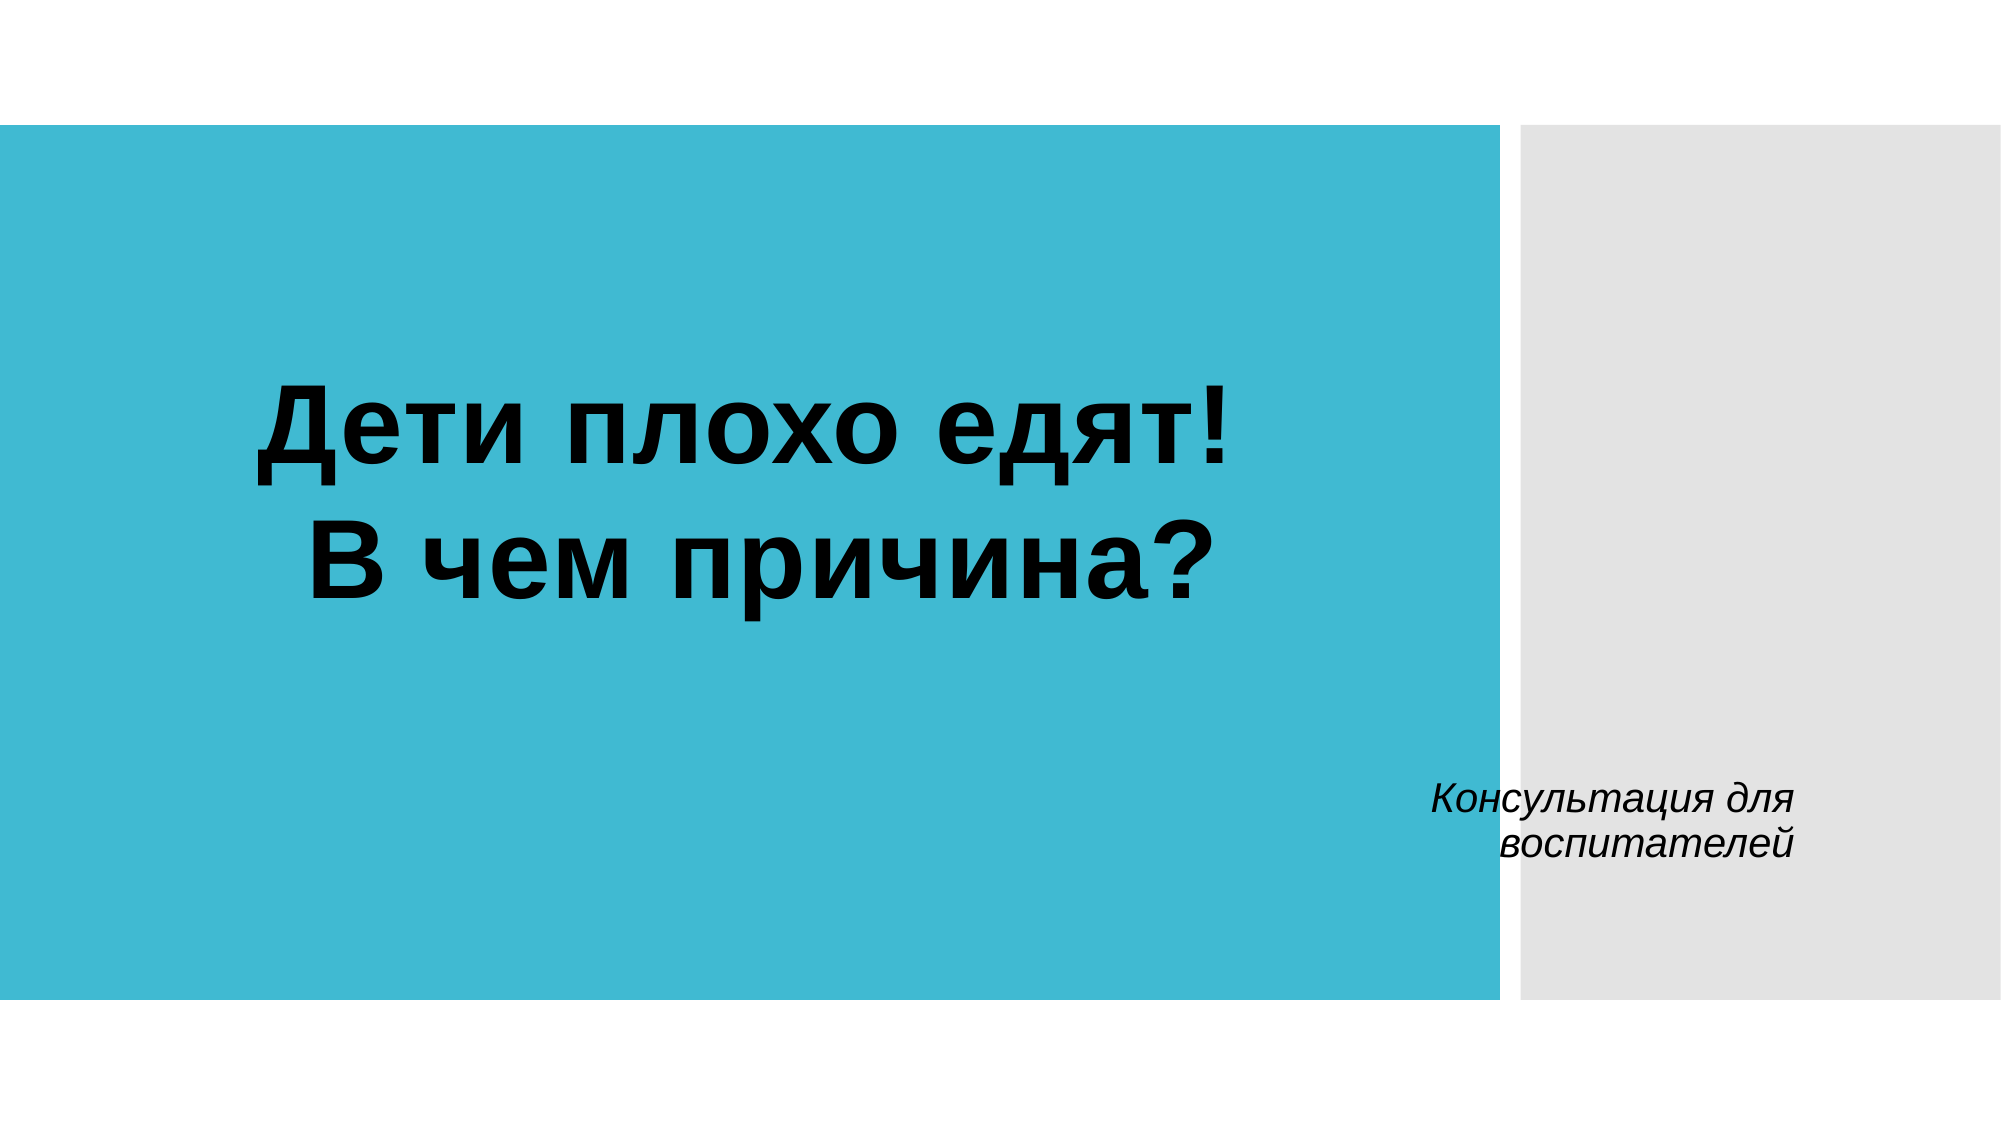

# Дети плохо едят! В чем причина?
Дети плохо едят!
В чем причина?
Консультация для воспитателей